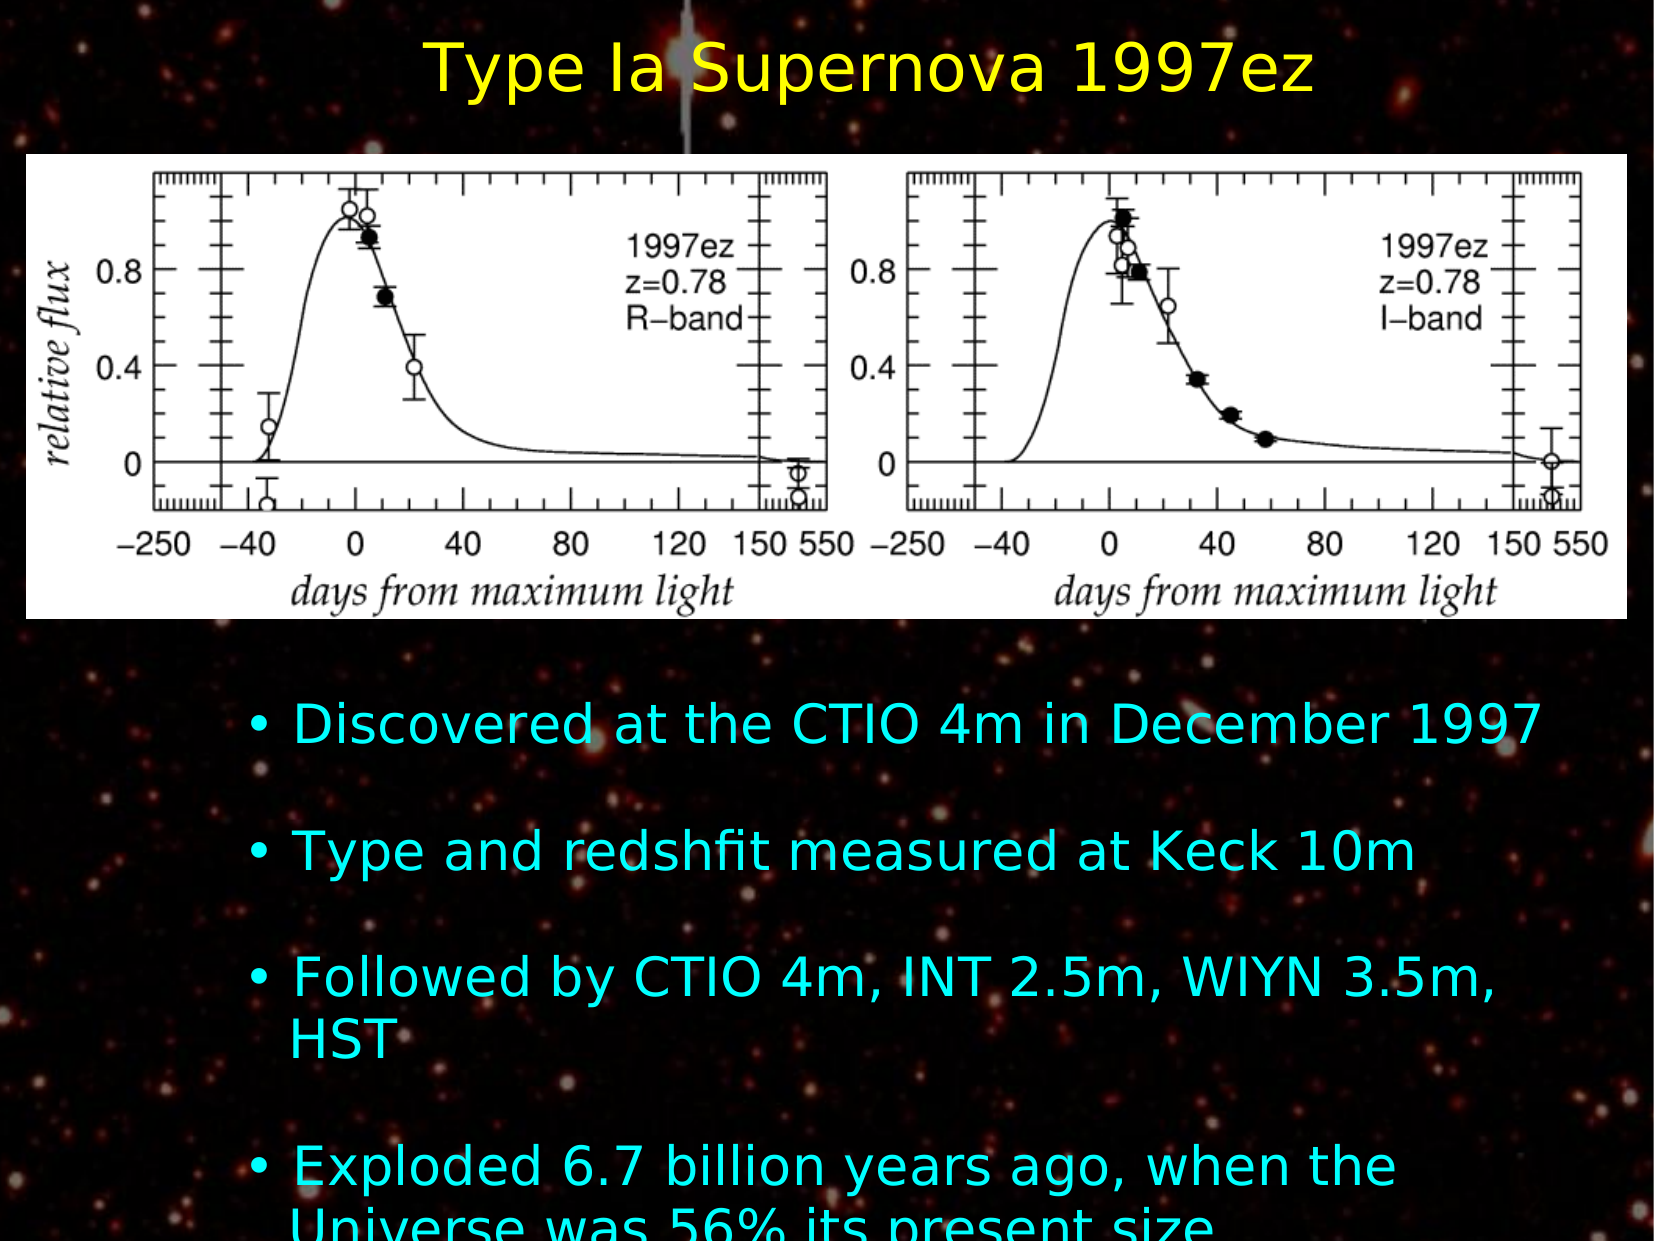

Type Ia Supernova 1997ez
• Discovered at the CTIO 4m in December 1997
• Type and redshfit measured at Keck 10m
• Followed by CTIO 4m, INT 2.5m, WIYN 3.5m, HST
• Exploded 6.7 billion years ago, when the Universe was 56% its present size.